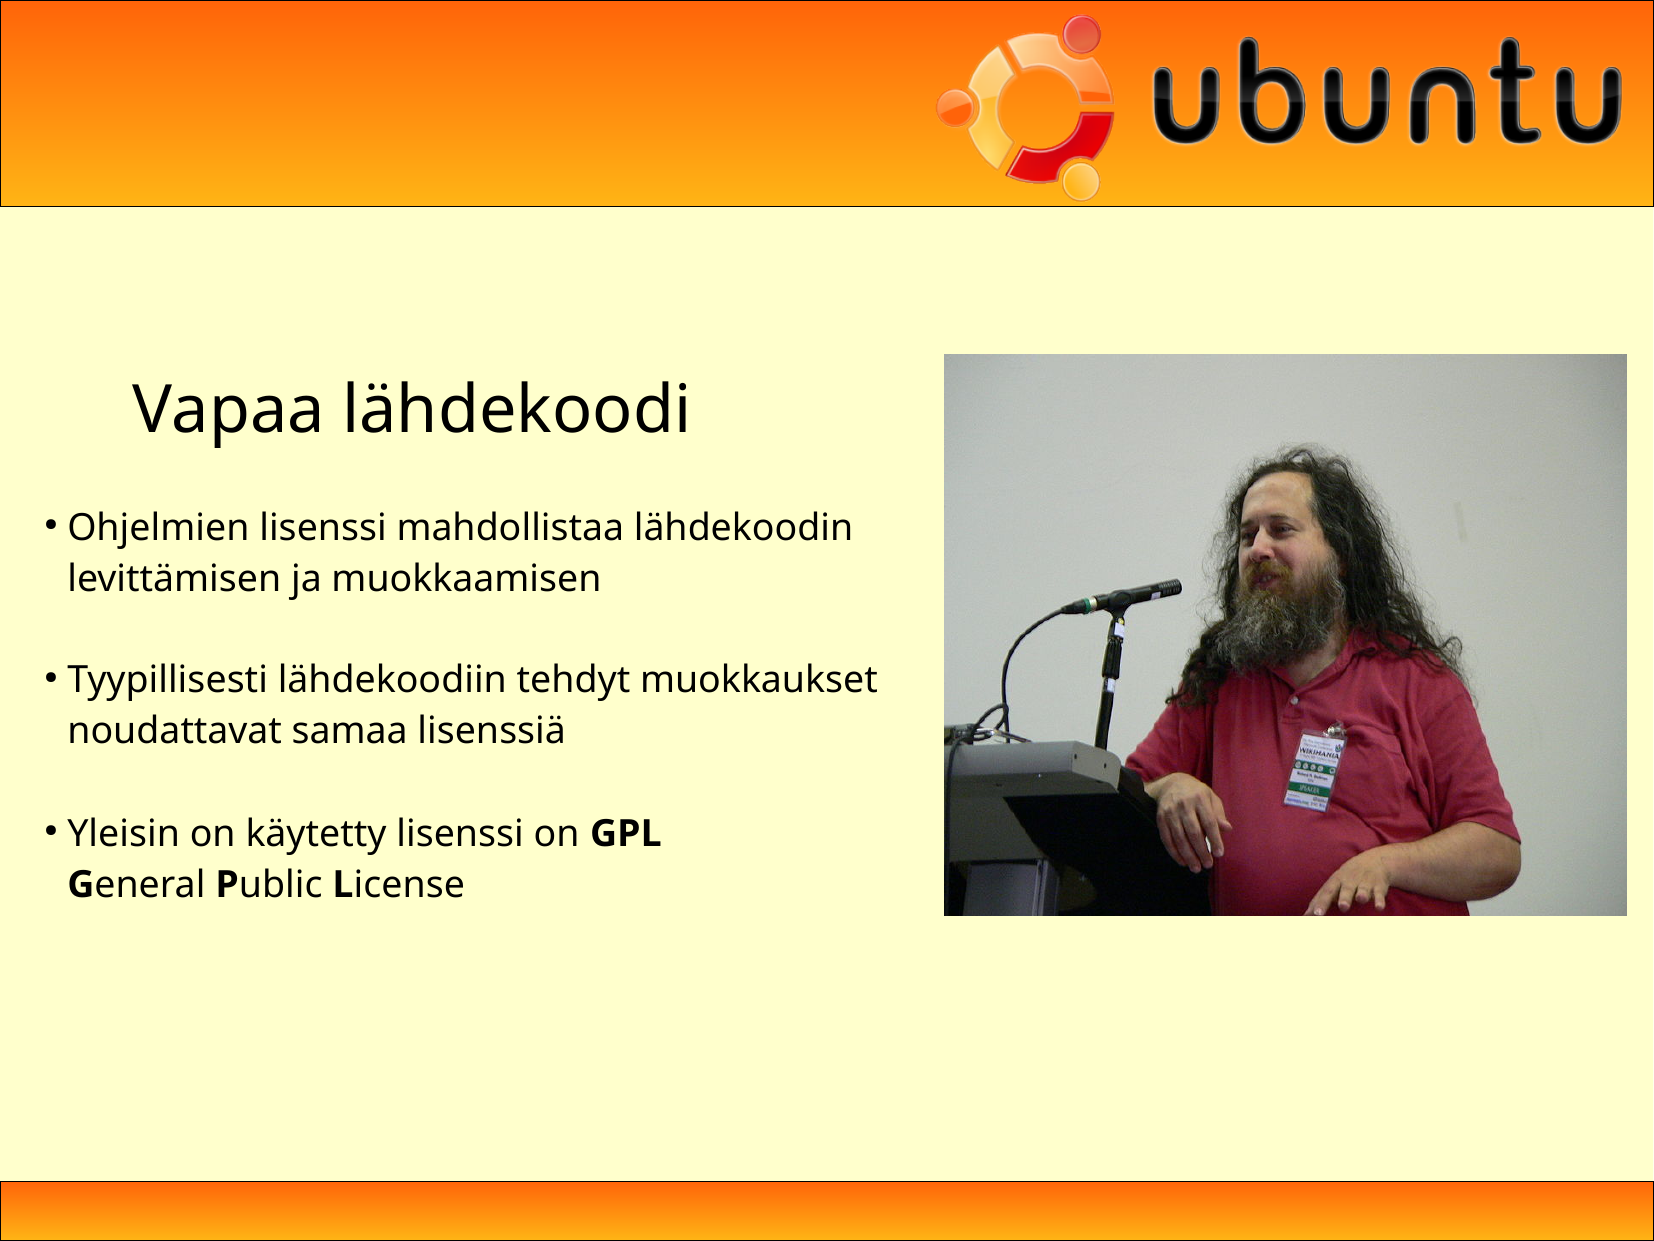

Vapaa lähdekoodi
 Ohjelmien lisenssi mahdollistaa lähdekoodin
 levittämisen ja muokkaamisen
 Tyypillisesti lähdekoodiin tehdyt muokkaukset
 noudattavat samaa lisenssiä
 Yleisin on käytetty lisenssi on GPL
 General Public License